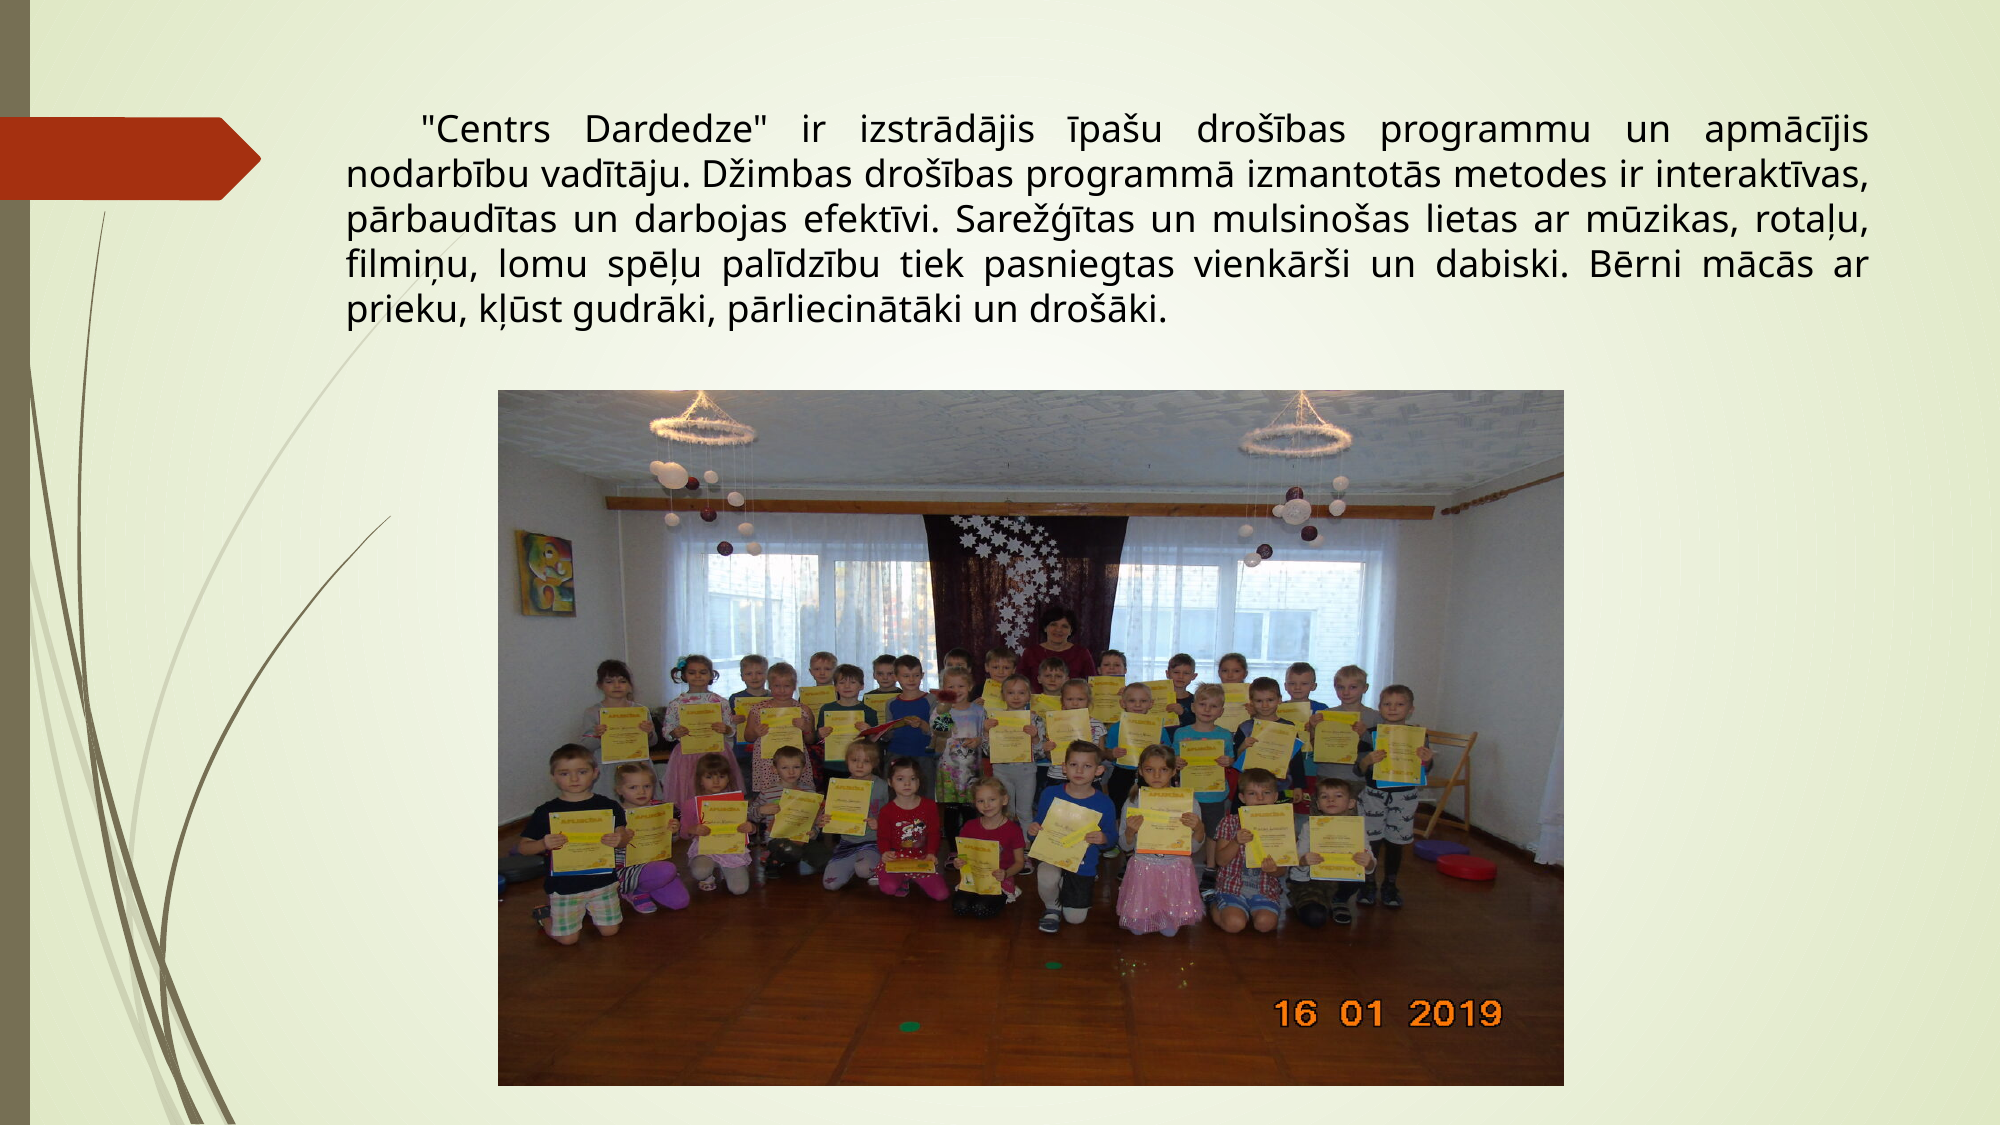

"Centrs Dardedze" ir izstrādājis īpašu drošības programmu un apmācījis nodarbību vadītāju. Džimbas drošības programmā izmantotās metodes ir interaktīvas, pārbaudītas un darbojas efektīvi. Sarežģītas un mulsinošas lietas ar mūzikas, rotaļu, filmiņu, lomu spēļu palīdzību tiek pasniegtas vienkārši un dabiski. Bērni mācās ar prieku, kļūst gudrāki, pārliecinātāki un drošāki.